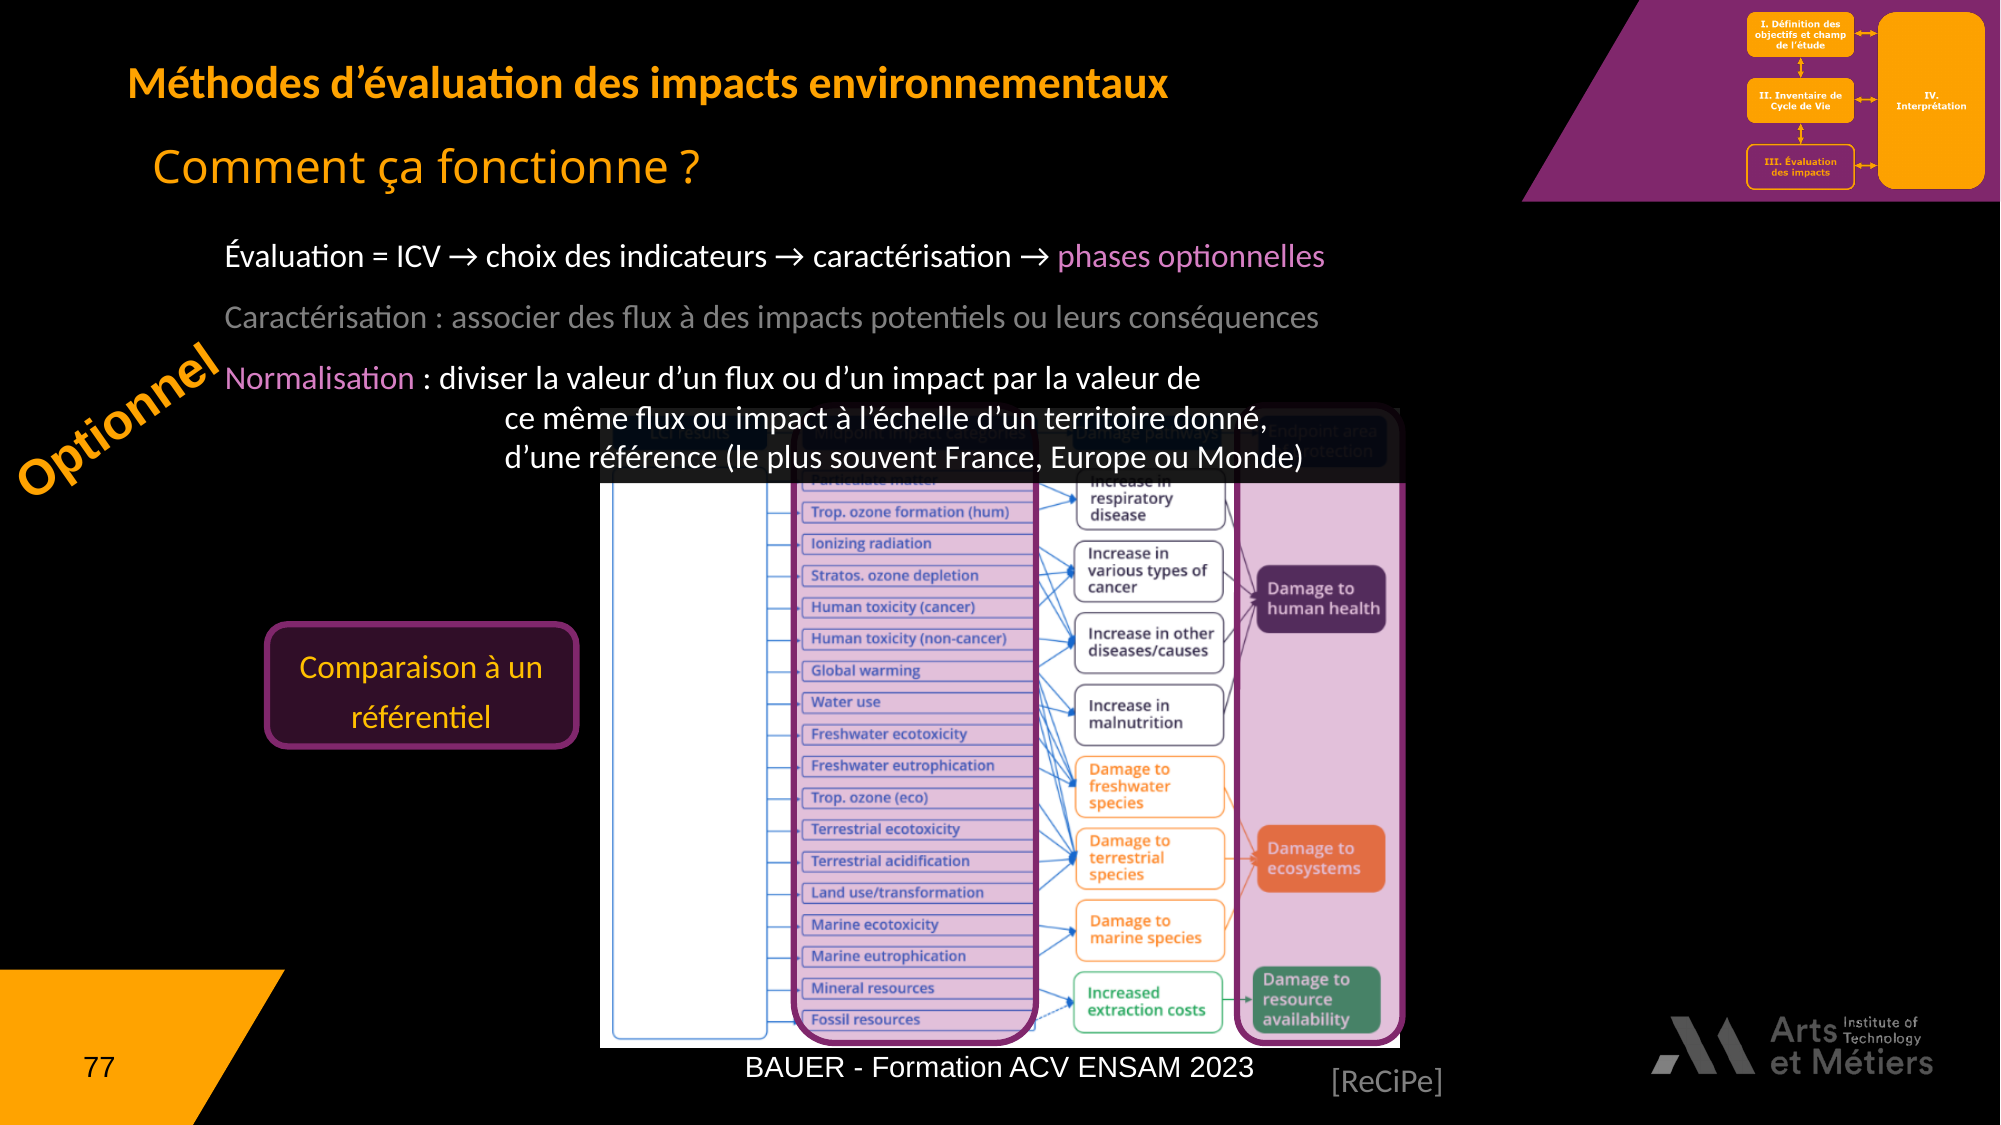

# Méthodes d’évaluation des impacts environnementaux
Comment ça fonctionne ?
Évaluation = ICV → choix des indicateurs → caractérisation → phases optionnelles
Caractérisation : associer des flux à des impacts potentiels ou leurs conséquences
Normalisation : diviser la valeur d’un flux ou d’un impact par la valeur de
ce même flux ou impact à l’échelle d’un territoire donné,
d’une référence (le plus souvent France, Europe ou Monde)
Optionnel
Comparaison à un référentiel
[ReCiPe]